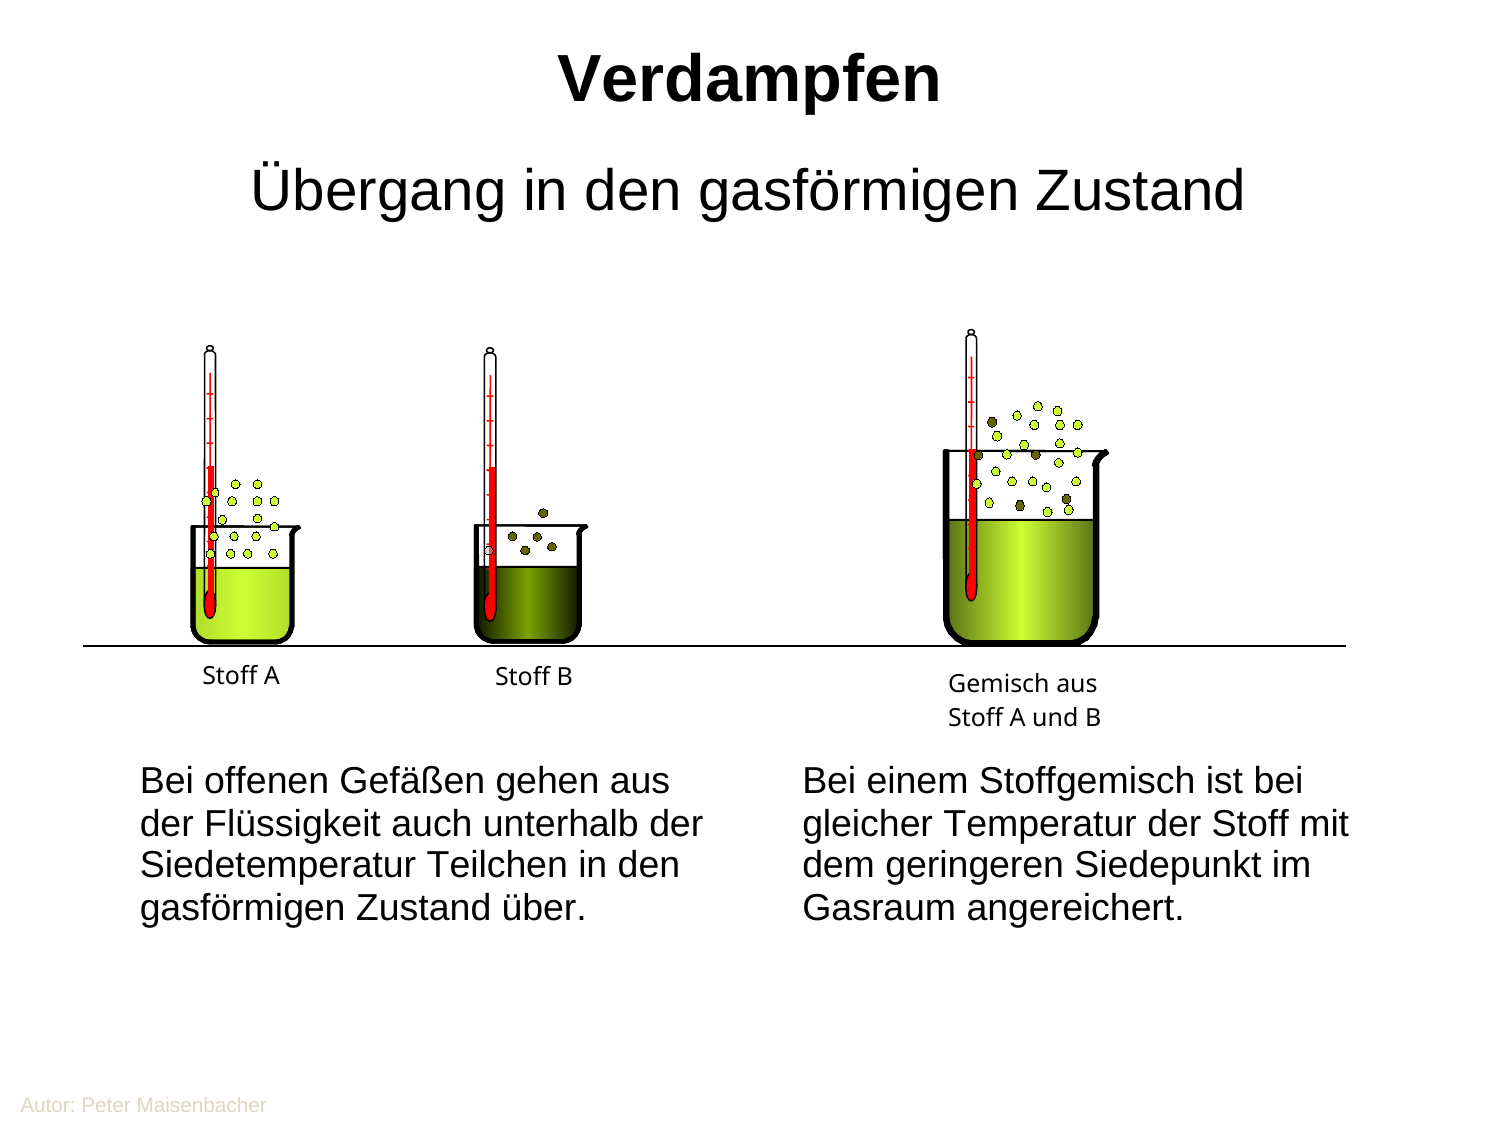

# Verdampfen
Übergang in den gasförmigen Zustand
Gemisch aus
Stoff A und B
Stoff A
Stoff B
Bei offenen Gefäßen gehen aus der Flüssigkeit auch unterhalb der Siedetemperatur Teilchen in den gasförmigen Zustand über.
Bei einem Stoffgemisch ist bei gleicher Temperatur der Stoff mit dem geringeren Siedepunkt im Gasraum angereichert.
Peter Maisenbacher